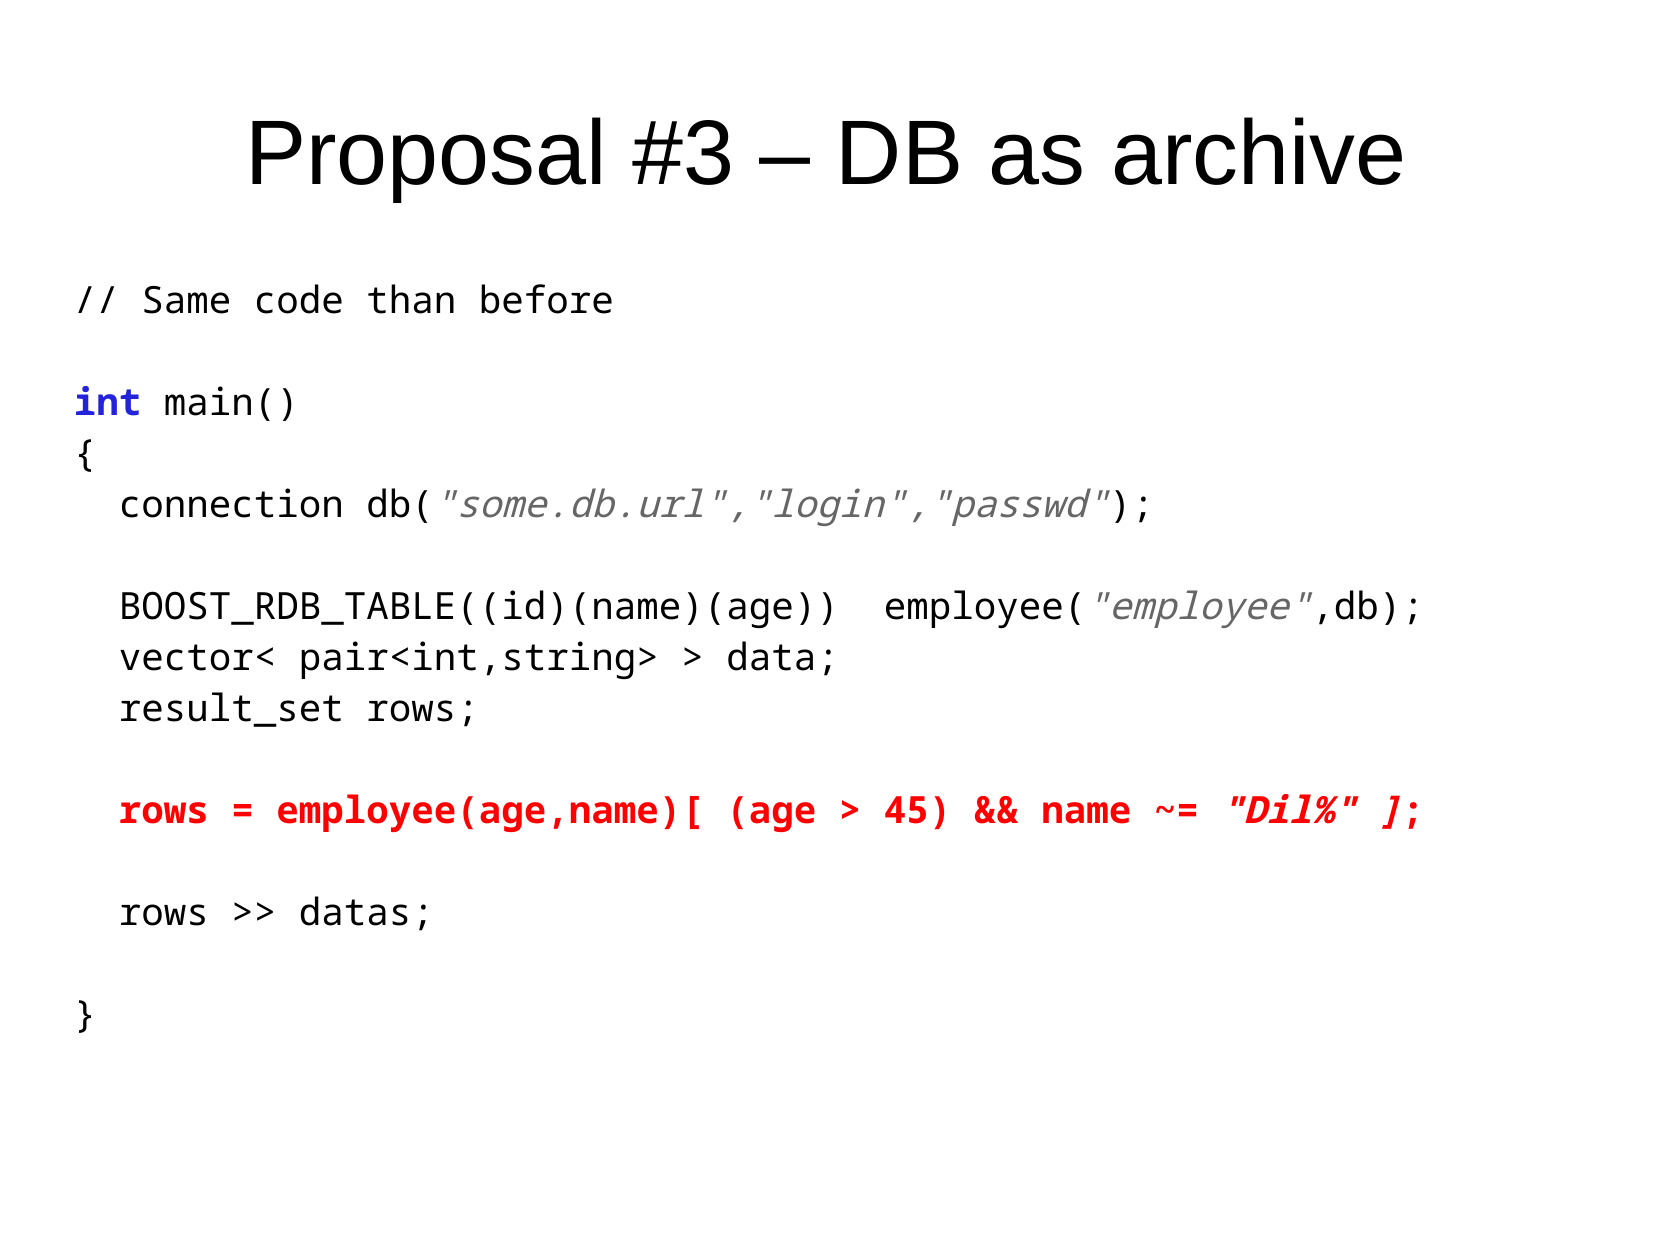

# Proposal #3 – DB as archive
// Same code than before
int main()
{
 connection db("some.db.url","login","passwd");
 BOOST_RDB_TABLE((id)(name)(age)) employee("employee",db);
 vector< pair<int,string> > data;
 result_set rows;
 rows = employee(age,name)[ (age > 45) && name ~= "Dil%" ];
 rows >> datas;
}